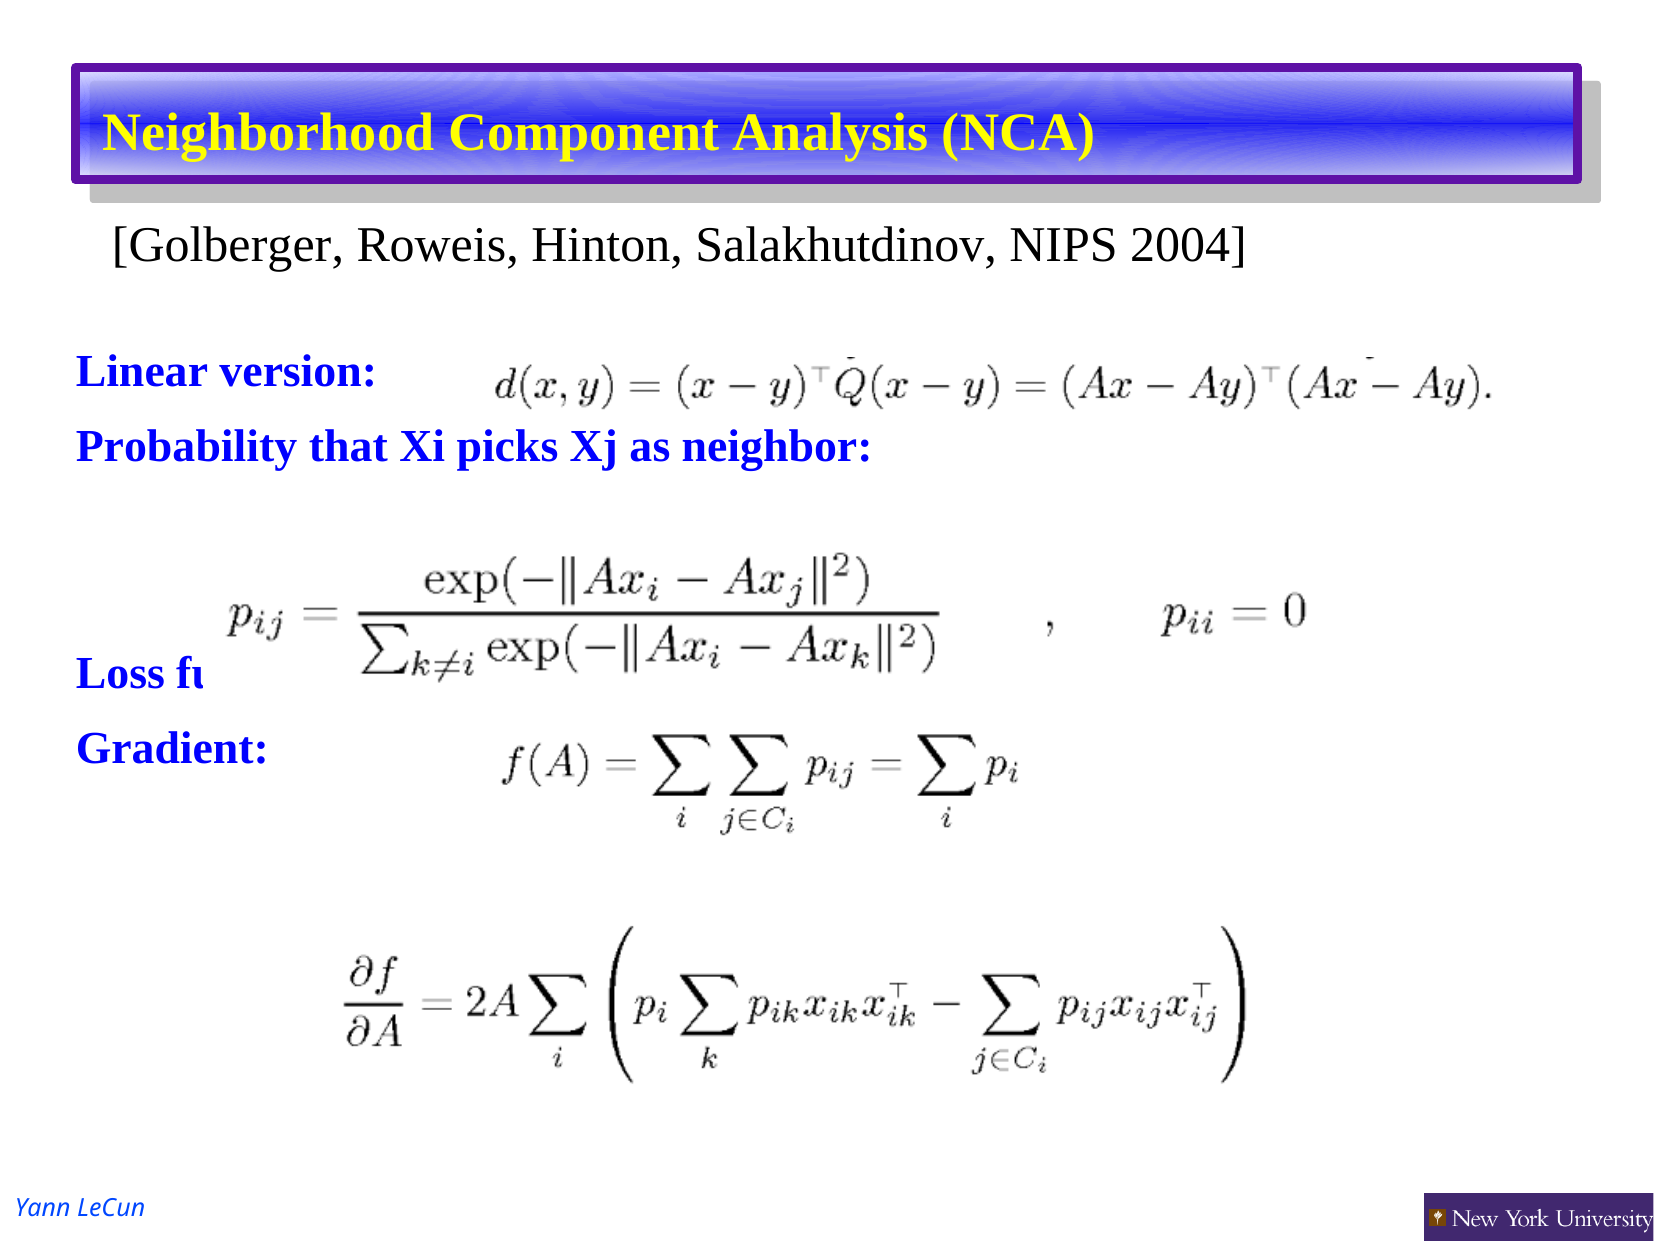

# Neighborhood Component Analysis (NCA)
[Golberger, Roweis, Hinton, Salakhutdinov, NIPS 2004]
Linear version:
Probability that Xi picks Xj as neighbor:
Loss function:
Gradient: